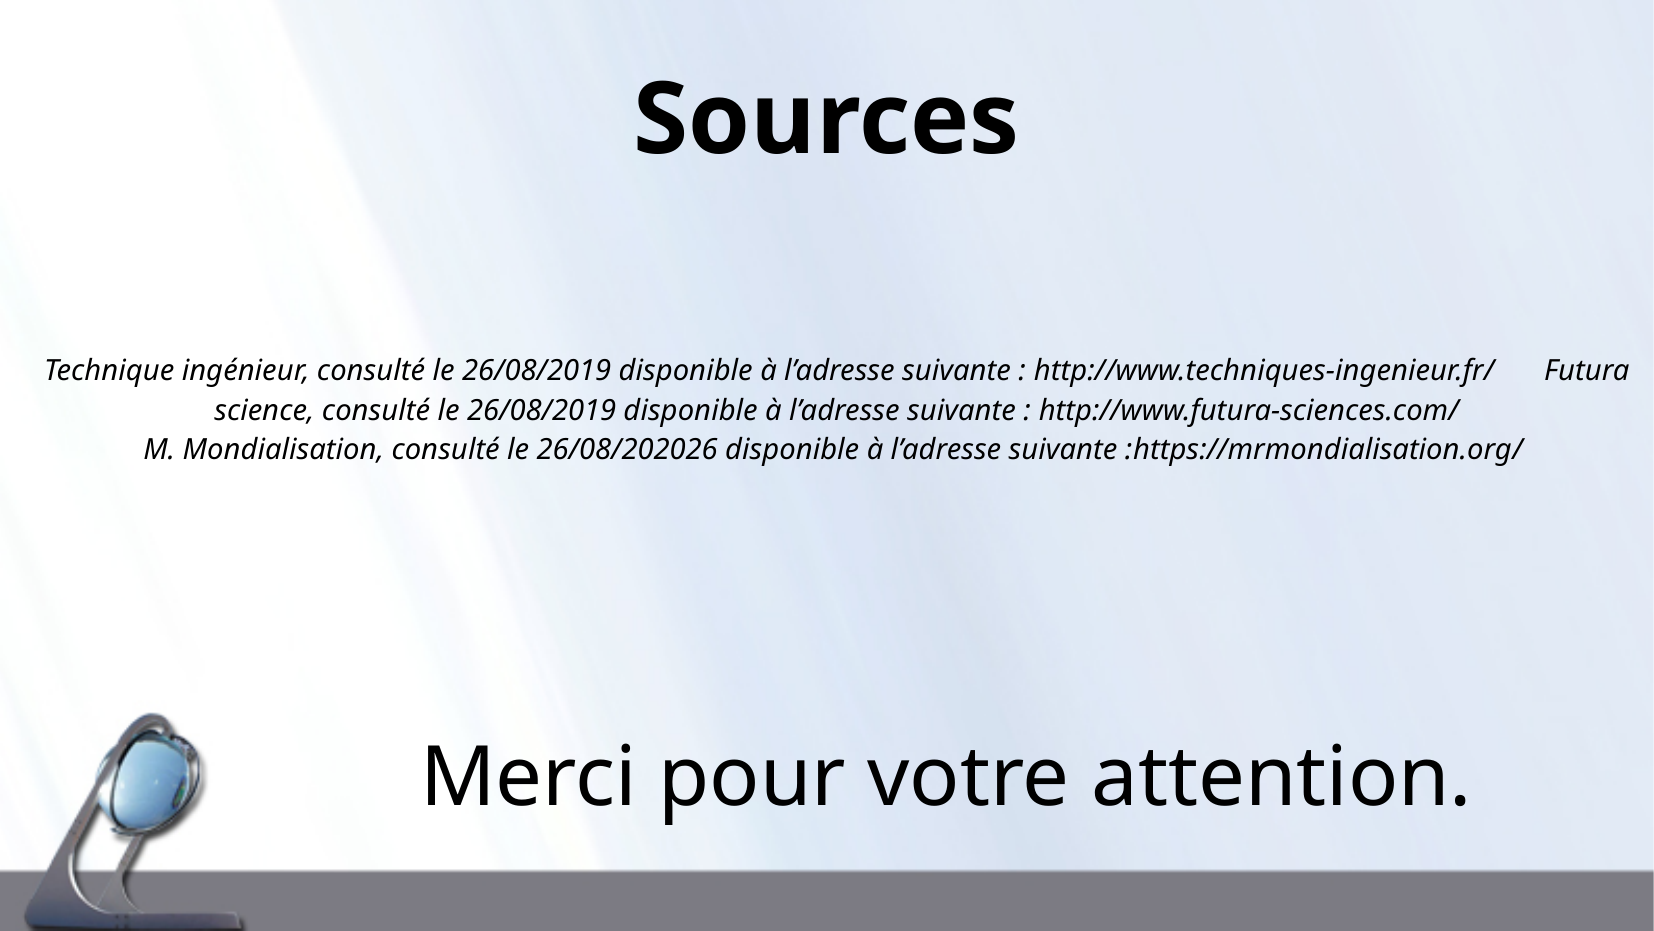

# Sources
Technique ingénieur, consulté le 26/08/2019 disponible à l’adresse suivante : http://www.techniques-ingenieur.fr/	Futura science, consulté le 26/08/2019 disponible à l’adresse suivante : http://www.futura-sciences.com/
M. Mondialisation, consulté le 26/08/202026 disponible à l’adresse suivante :https://mrmondialisation.org/
Merci pour votre attention.